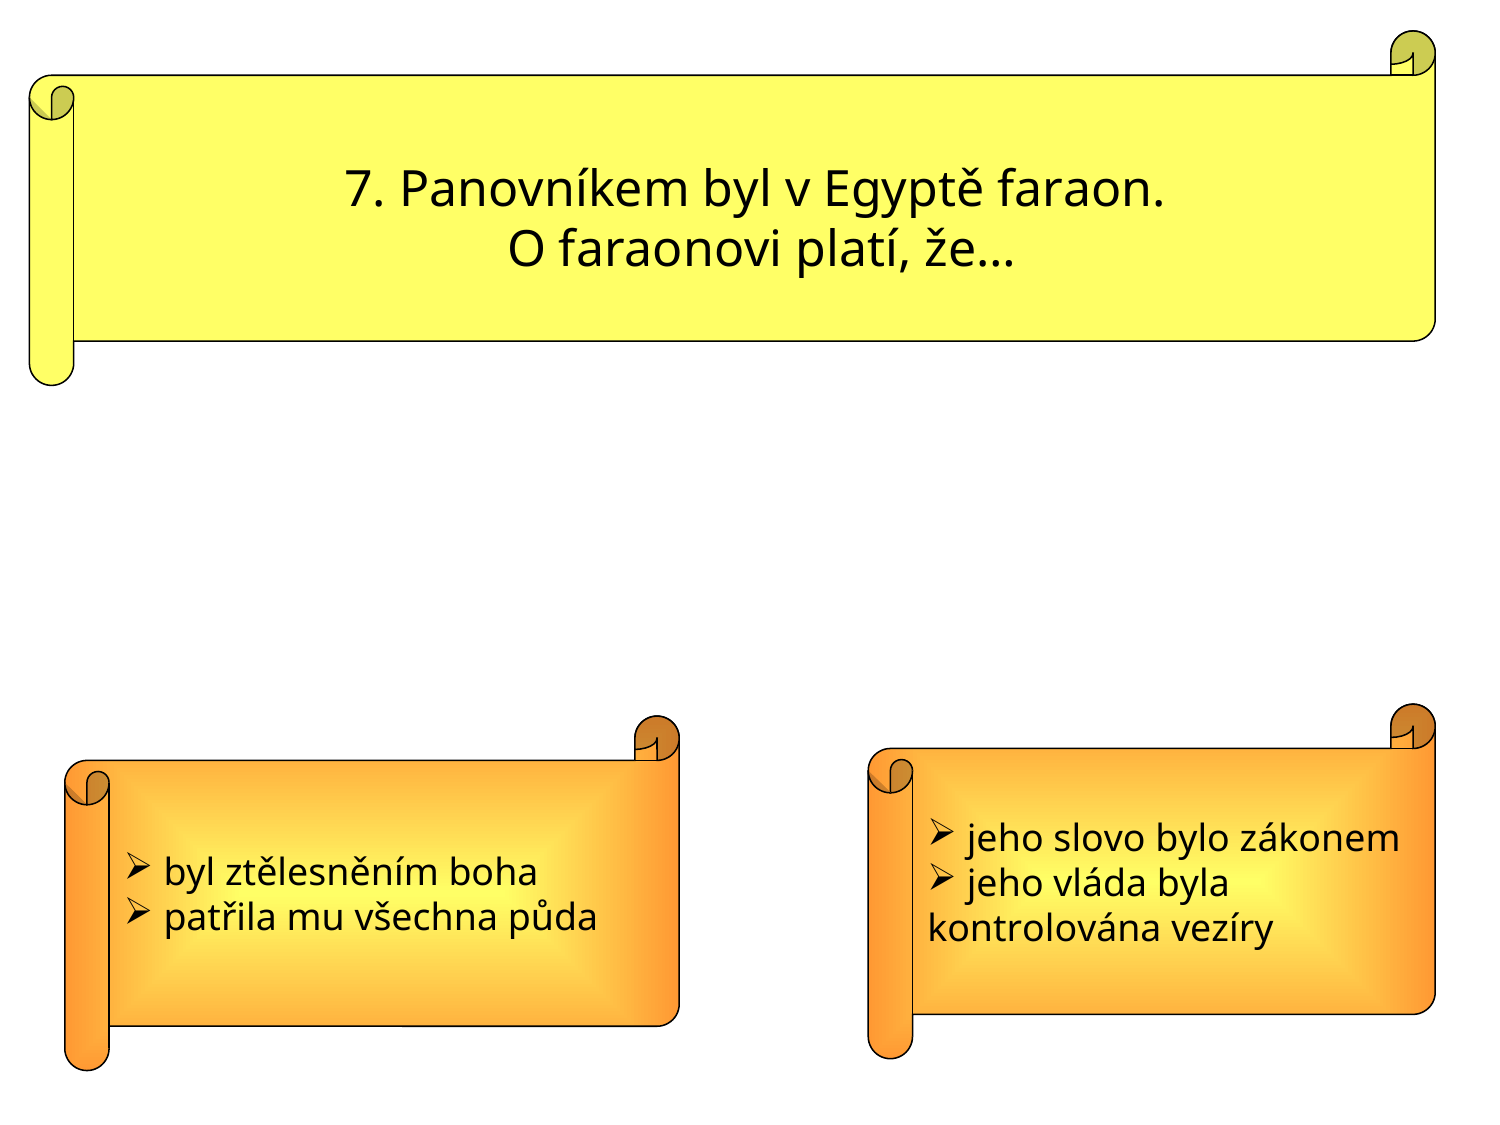

7. Panovníkem byl v Egyptě faraon.
O faraonovi platí, že…
 jeho slovo bylo zákonem
 jeho vláda byla
kontrolována vezíry
 byl ztělesněním boha
 patřila mu všechna půda